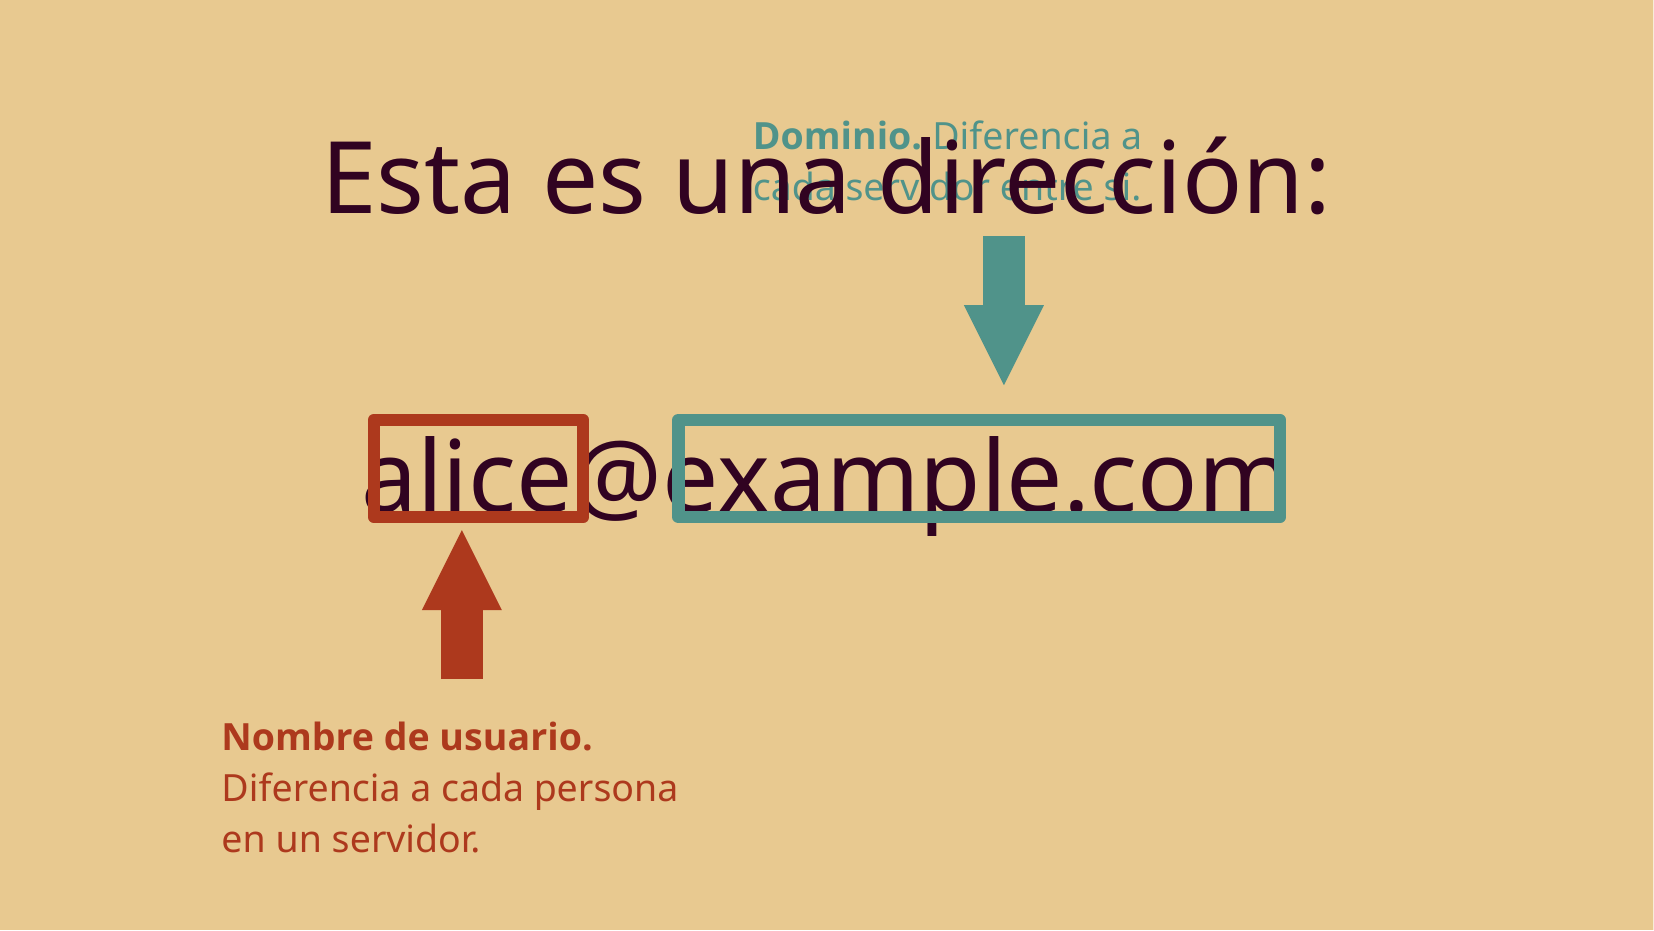

Esta es una dirección:
Dominio. Diferencia a cada servidor entre si.
alice@example.com
Nombre de usuario. Diferencia a cada persona en un servidor.